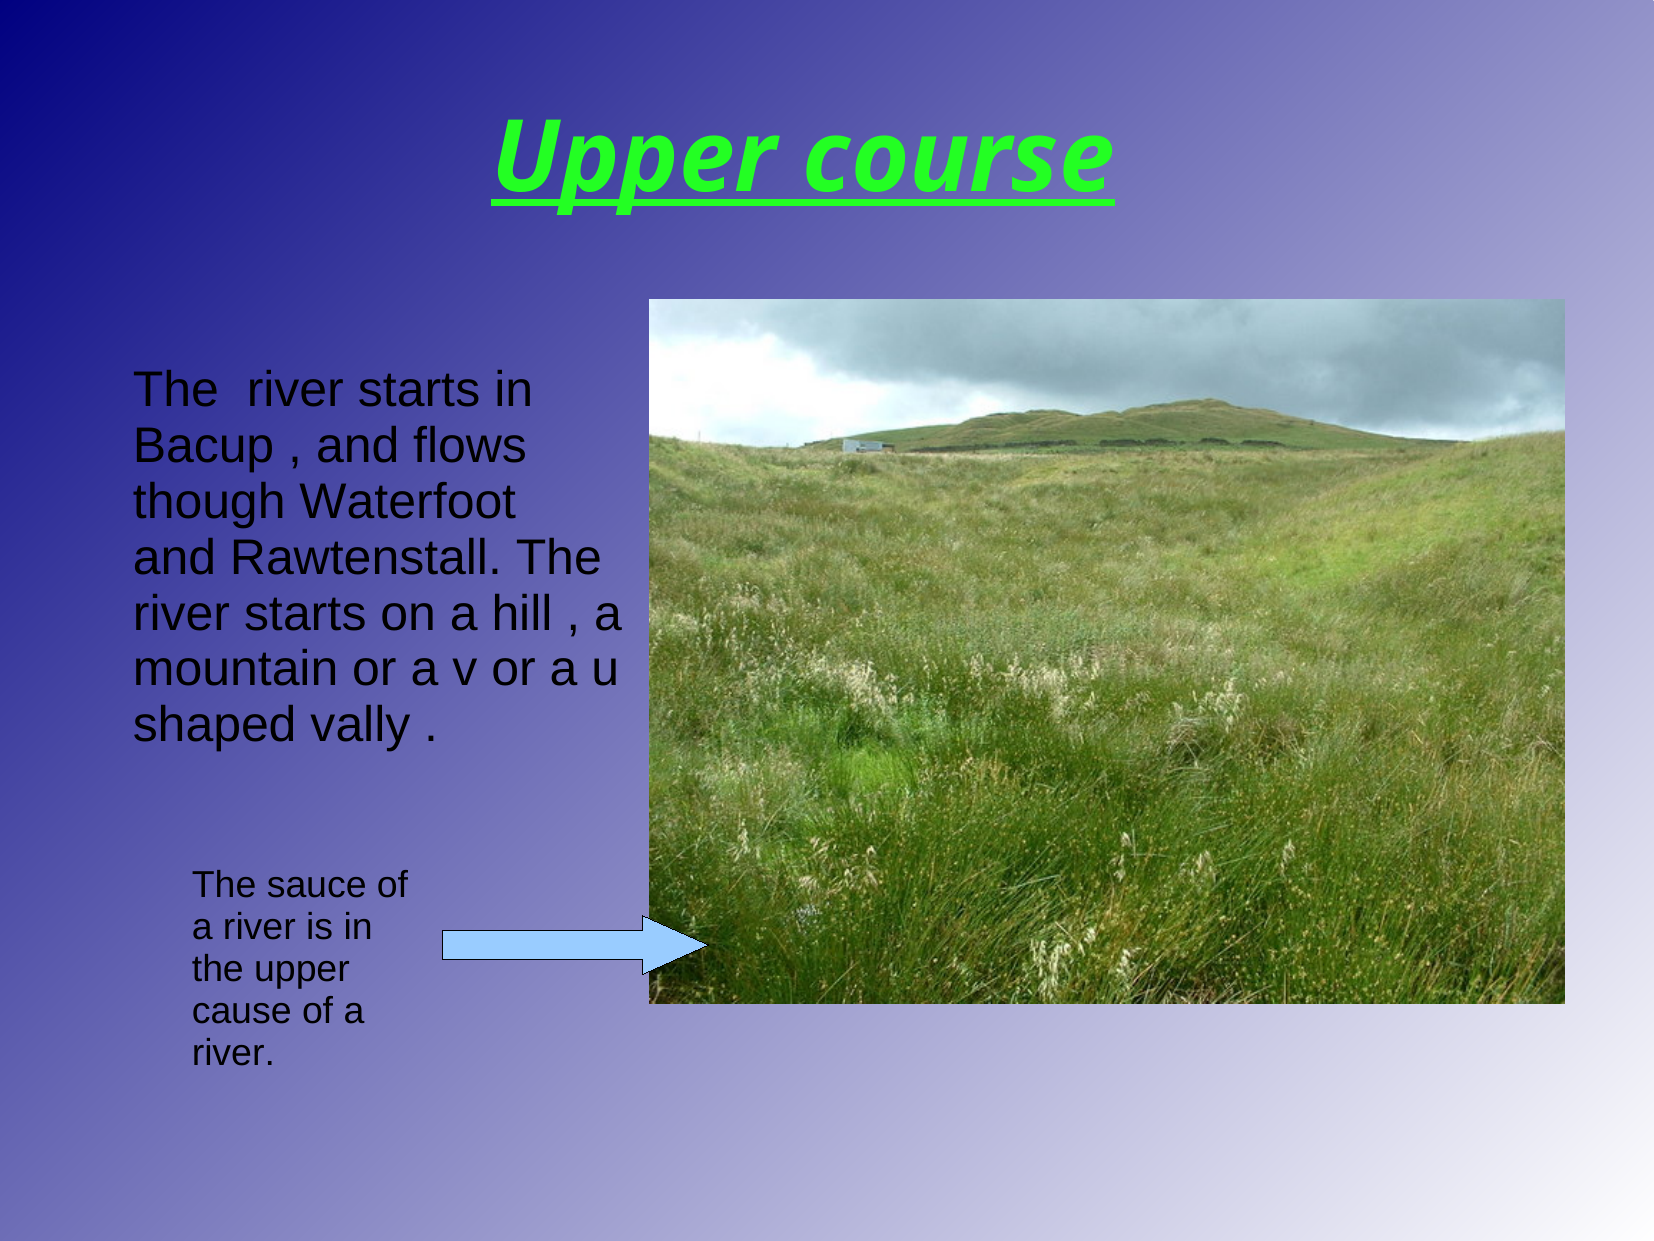

# Upper course
The river starts in Bacup , and flows though Waterfoot
and Rawtenstall. The river starts on a hill , a mountain or a v or a u shaped vally .
The sauce of a river is in the upper cause of a river.